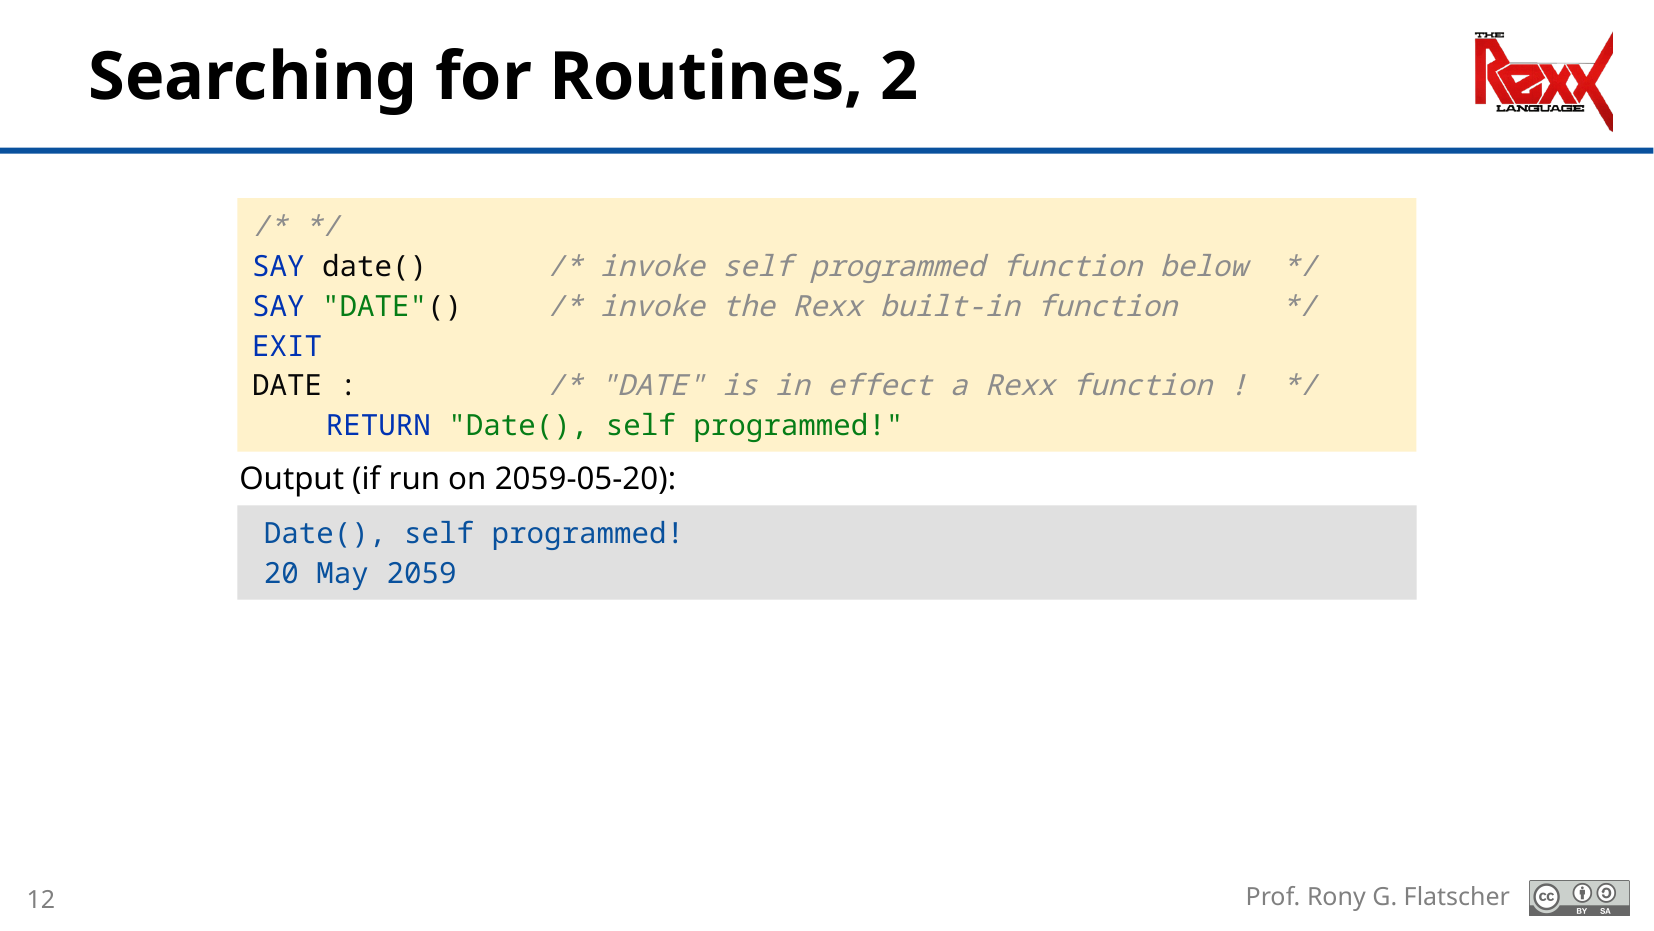

# Searching for Routines, 2
/* */
SAY date()		/* invoke self programmed function below */
SAY "DATE"() 	/* invoke the Rexx built-in function	 */
EXIT
DATE :			/* "DATE" is in effect a Rexx function ! */
	RETURN "Date(), self programmed!"
Output (if run on 2059-05-20):
Date(), self programmed!
20 May 2059